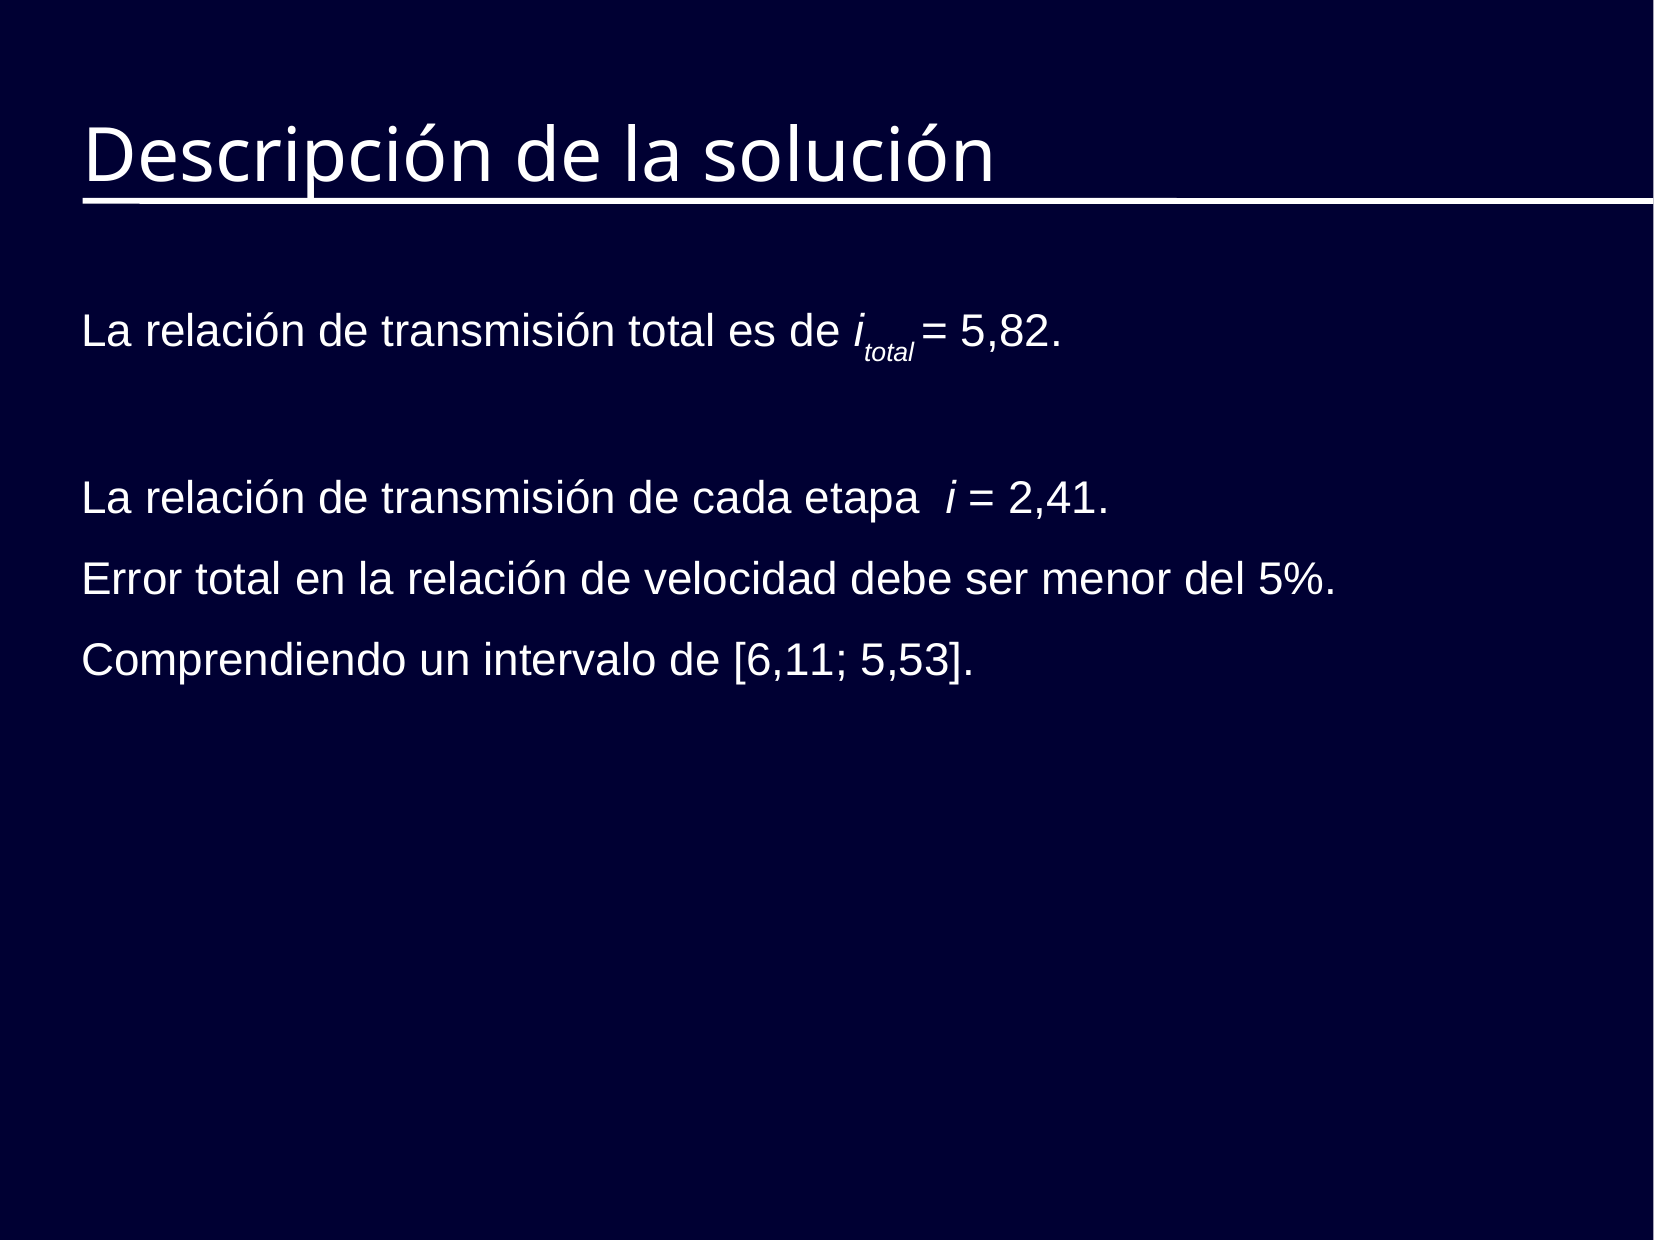

# Descripción de la solución
La relación de transmisión total es de itotal = 5,82.
La relación de transmisión de cada etapa i = 2,41.
Error total en la relación de velocidad debe ser menor del 5%.
Comprendiendo un intervalo de [6,11; 5,53].